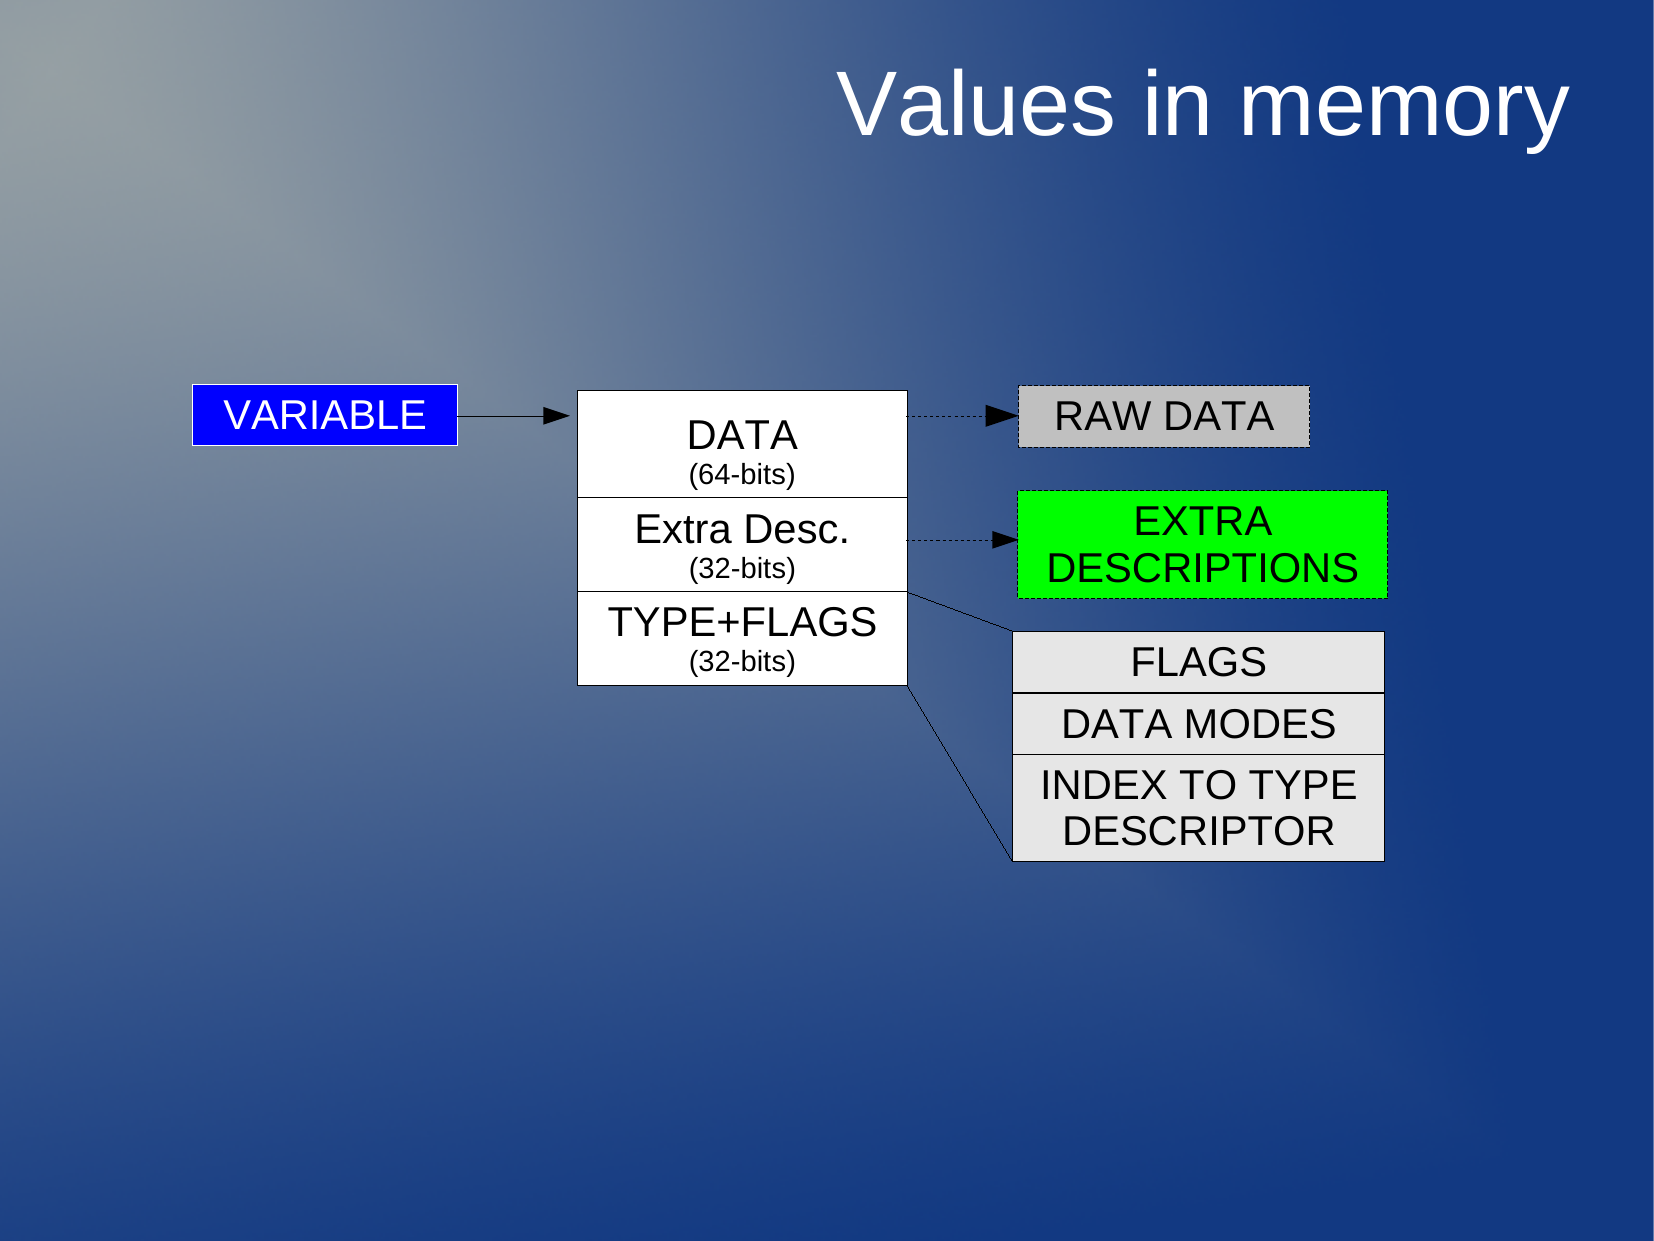

# Values in memory
VARIABLE
RAW DATA
DATA
(64-bits)
EXTRA DESCRIPTIONS
Extra Desc.
(32-bits)
TYPE+FLAGS
(32-bits)
FLAGS
DATA MODES
INDEX TO TYPE DESCRIPTOR